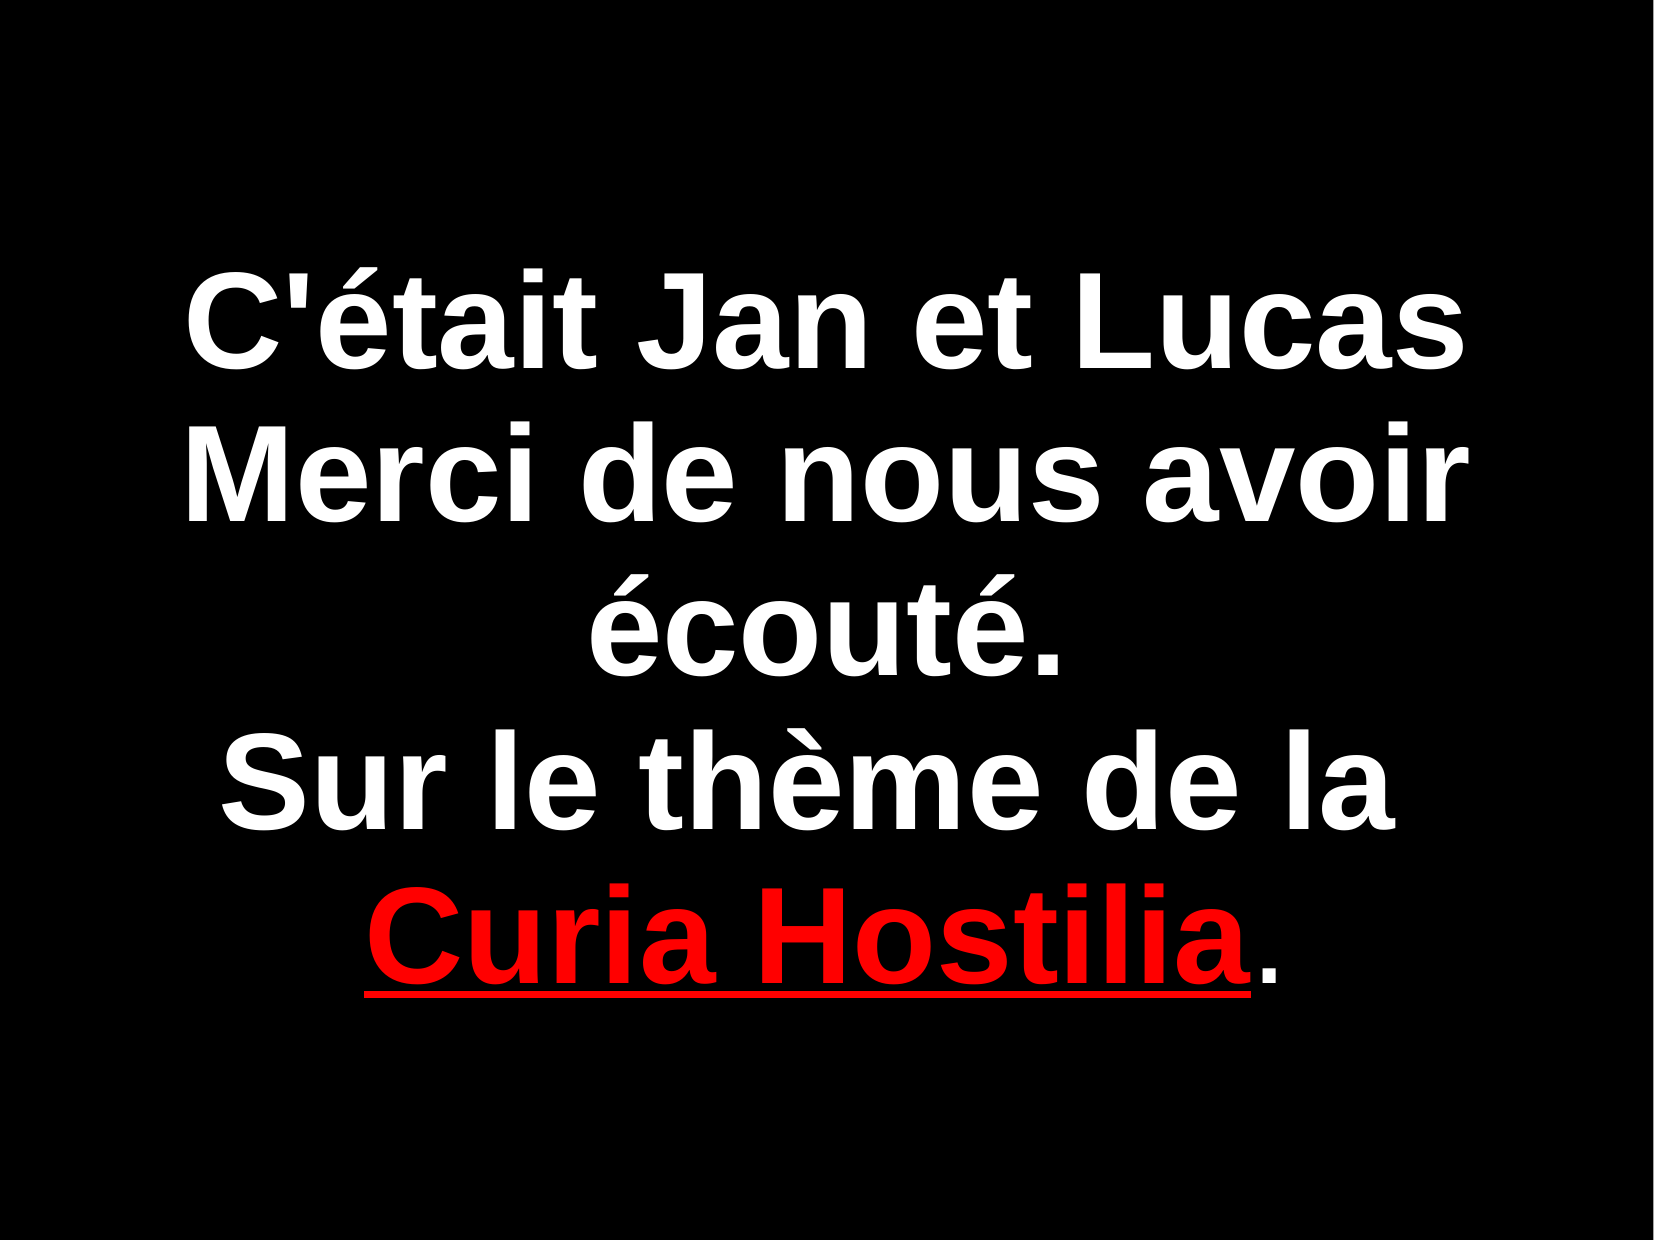

C'était Jan et Lucas
Merci de nous avoir écouté.
Sur le thème de la
Curia Hostilia.